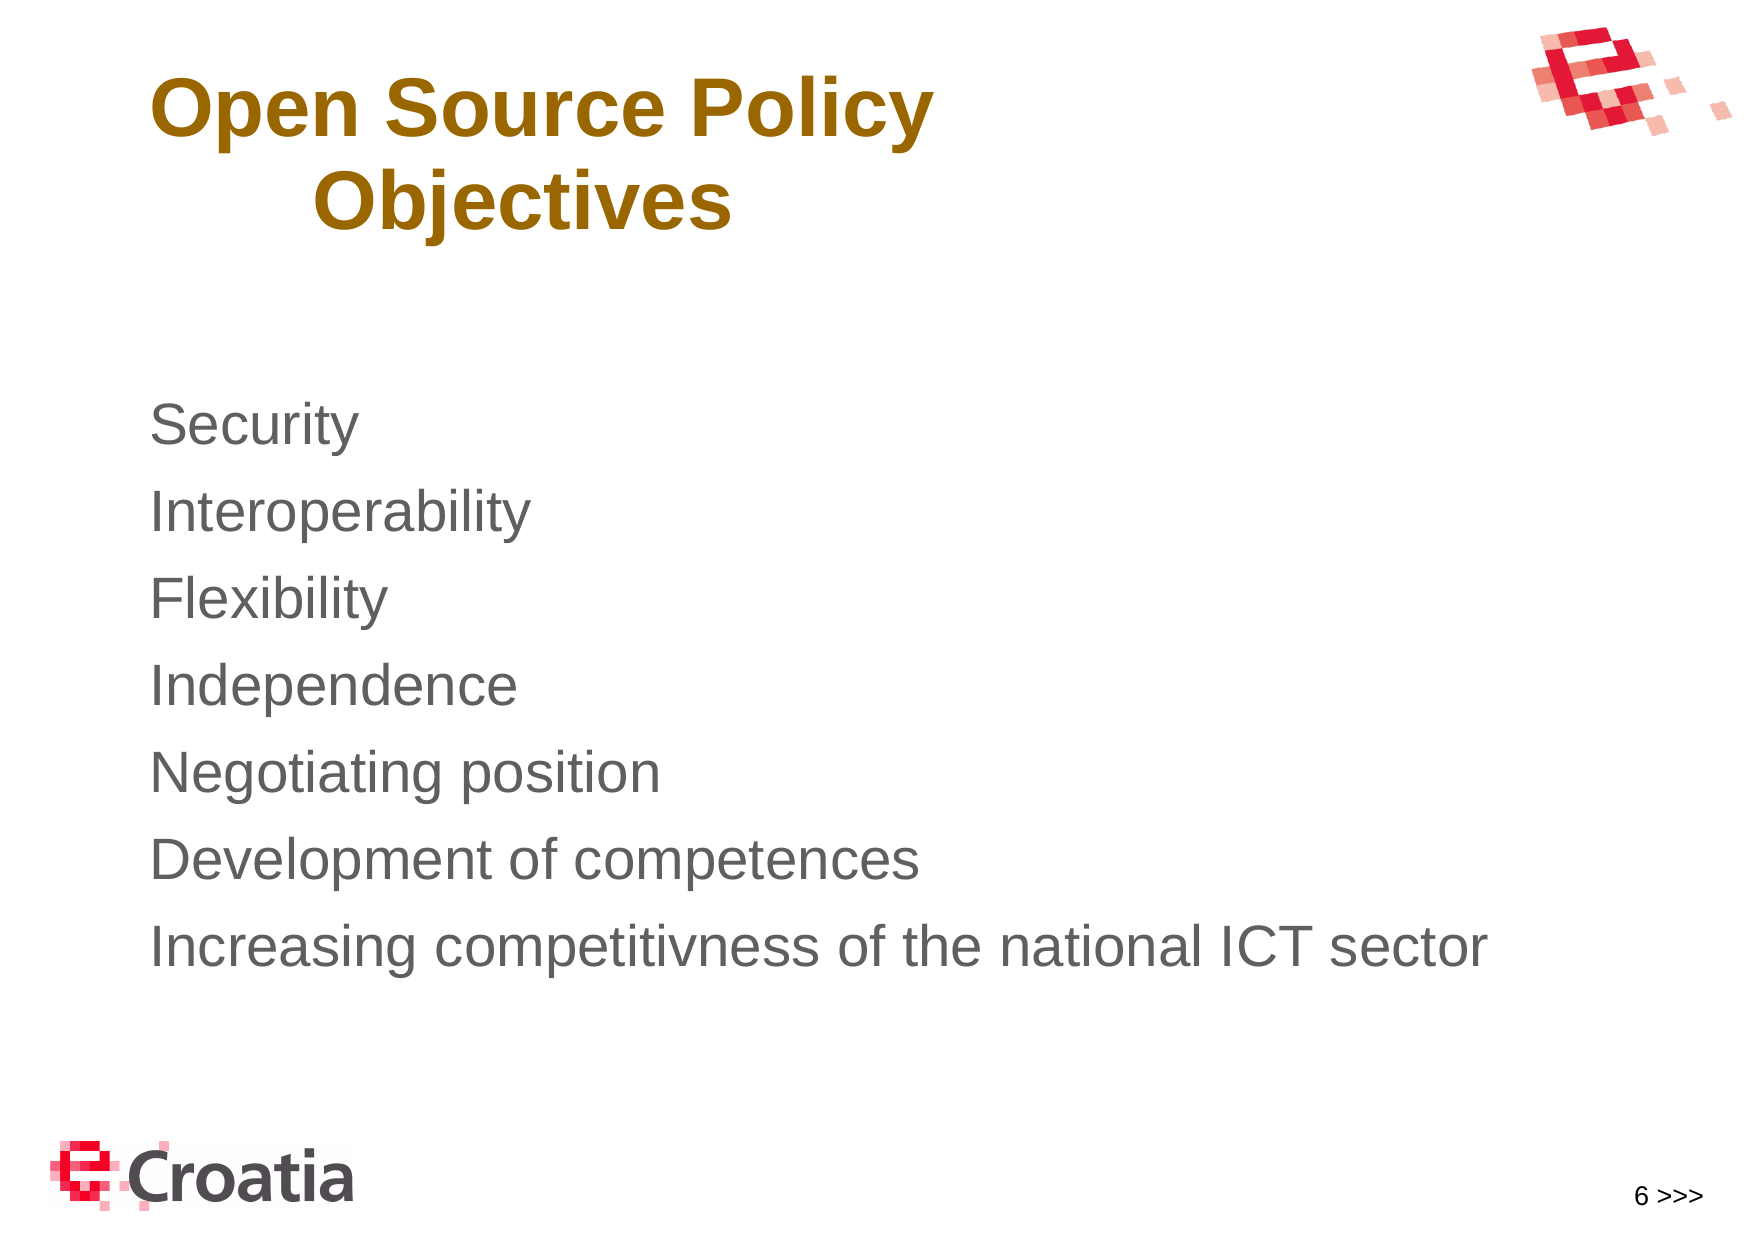

# Open Source Policy Objectives
Security
Interoperability
Flexibility
Independence
Negotiating position
Development of competences
Increasing competitivness of the national ICT sector